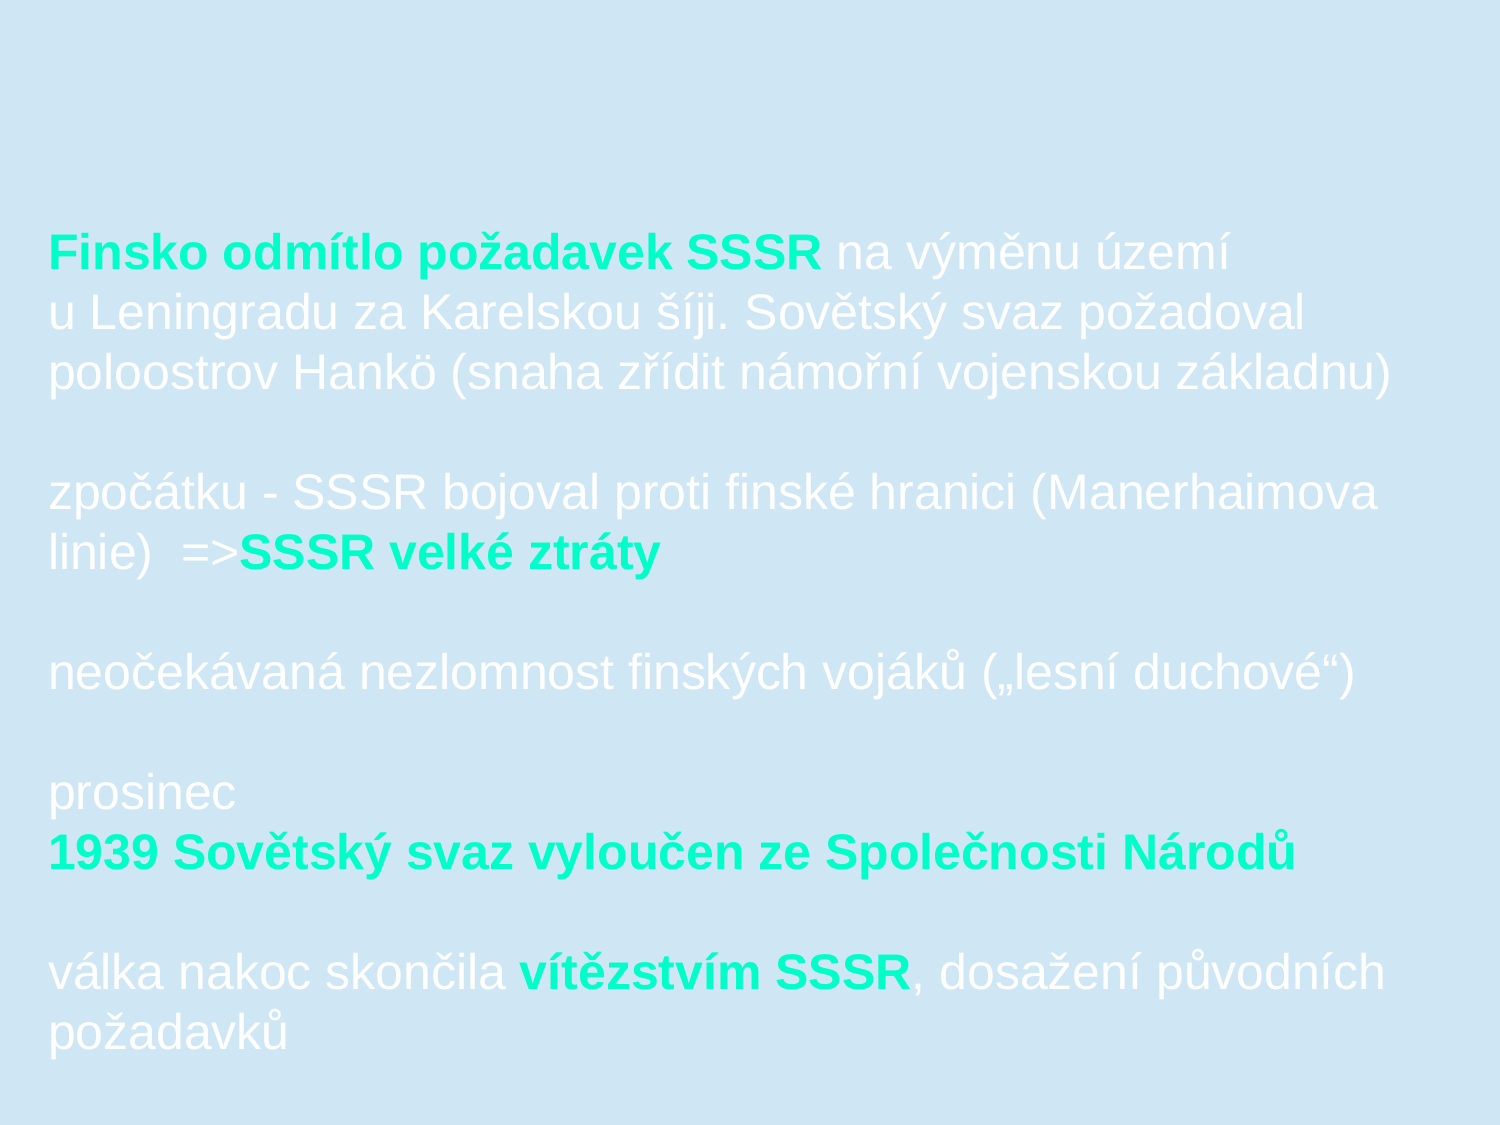

Finsko odmítlo požadavek SSSR na výměnu území
u Leningradu za Karelskou šíji. Sovětský svaz požadoval poloostrov Hankö (snaha zřídit námořní vojenskou základnu)
zpočátku - SSSR bojoval proti finské hranici (Manerhaimova linie) =>SSSR velké ztráty
neočekávaná nezlomnost finských vojáků („lesní duchové“)
prosinec
1939 Sovětský svaz vyloučen ze Společnosti Národů
válka nakoc skončila vítězstvím SSSR, dosažení původních požadavků